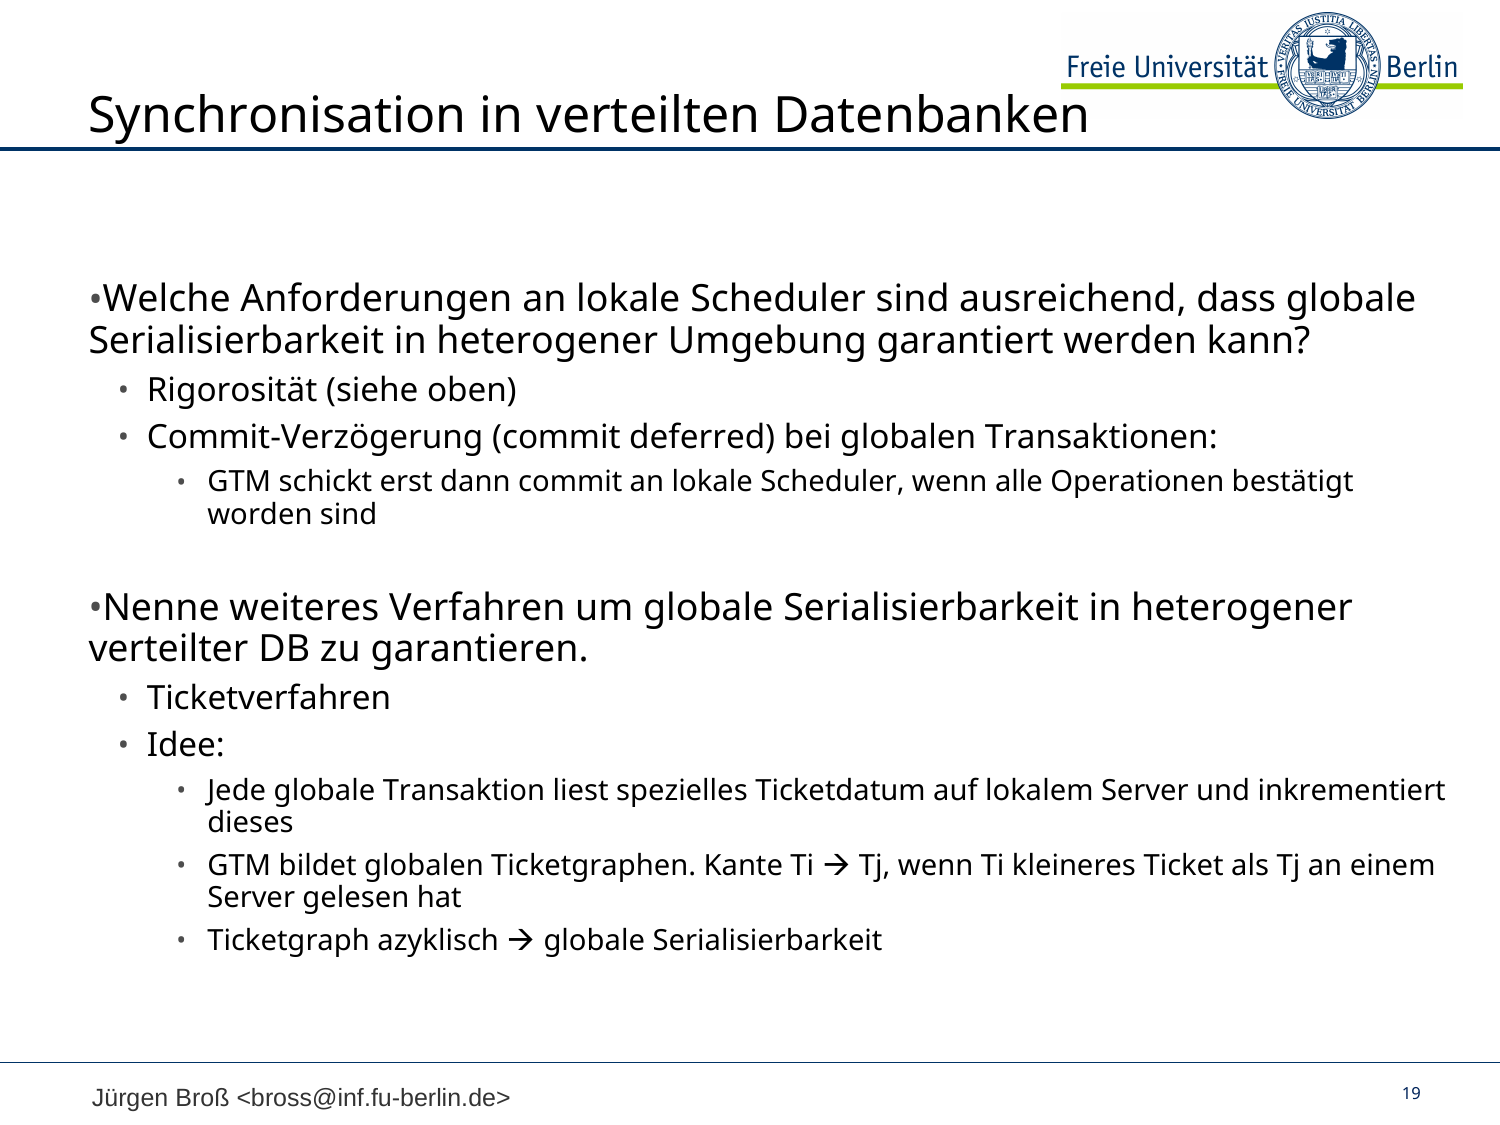

# Synchronisation in verteilten Datenbanken
Welche Anforderungen an lokale Scheduler sind ausreichend, dass globale Serialisierbarkeit in heterogener Umgebung garantiert werden kann?
Rigorosität (siehe oben)
Commit-Verzögerung (commit deferred) bei globalen Transaktionen:
GTM schickt erst dann commit an lokale Scheduler, wenn alle Operationen bestätigt worden sind
Nenne weiteres Verfahren um globale Serialisierbarkeit in heterogener verteilter DB zu garantieren.
Ticketverfahren
Idee:
Jede globale Transaktion liest spezielles Ticketdatum auf lokalem Server und inkrementiert dieses
GTM bildet globalen Ticketgraphen. Kante Ti  Tj, wenn Ti kleineres Ticket als Tj an einem Server gelesen hat
Ticketgraph azyklisch  globale Serialisierbarkeit